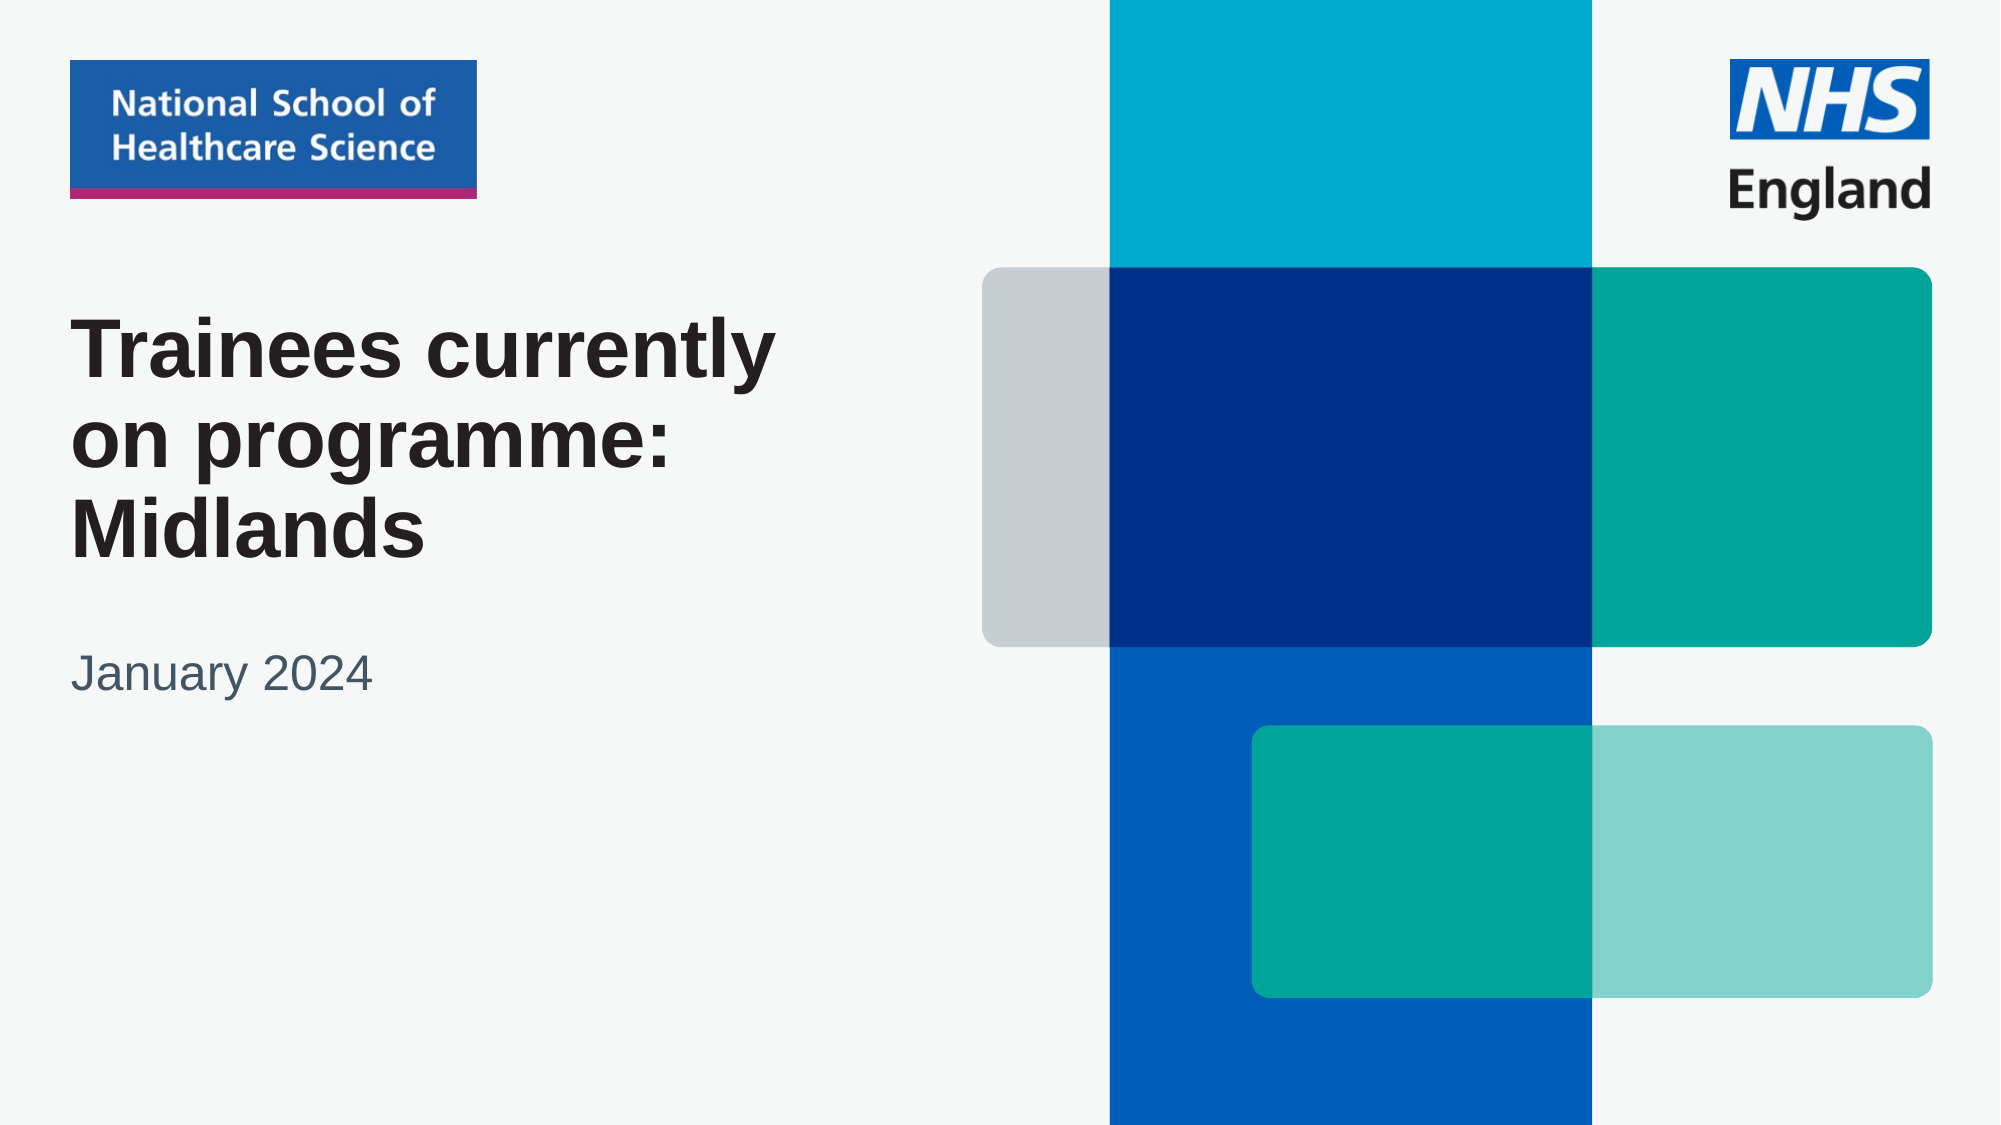

# Trainees currently on programme: Midlands
January 2024